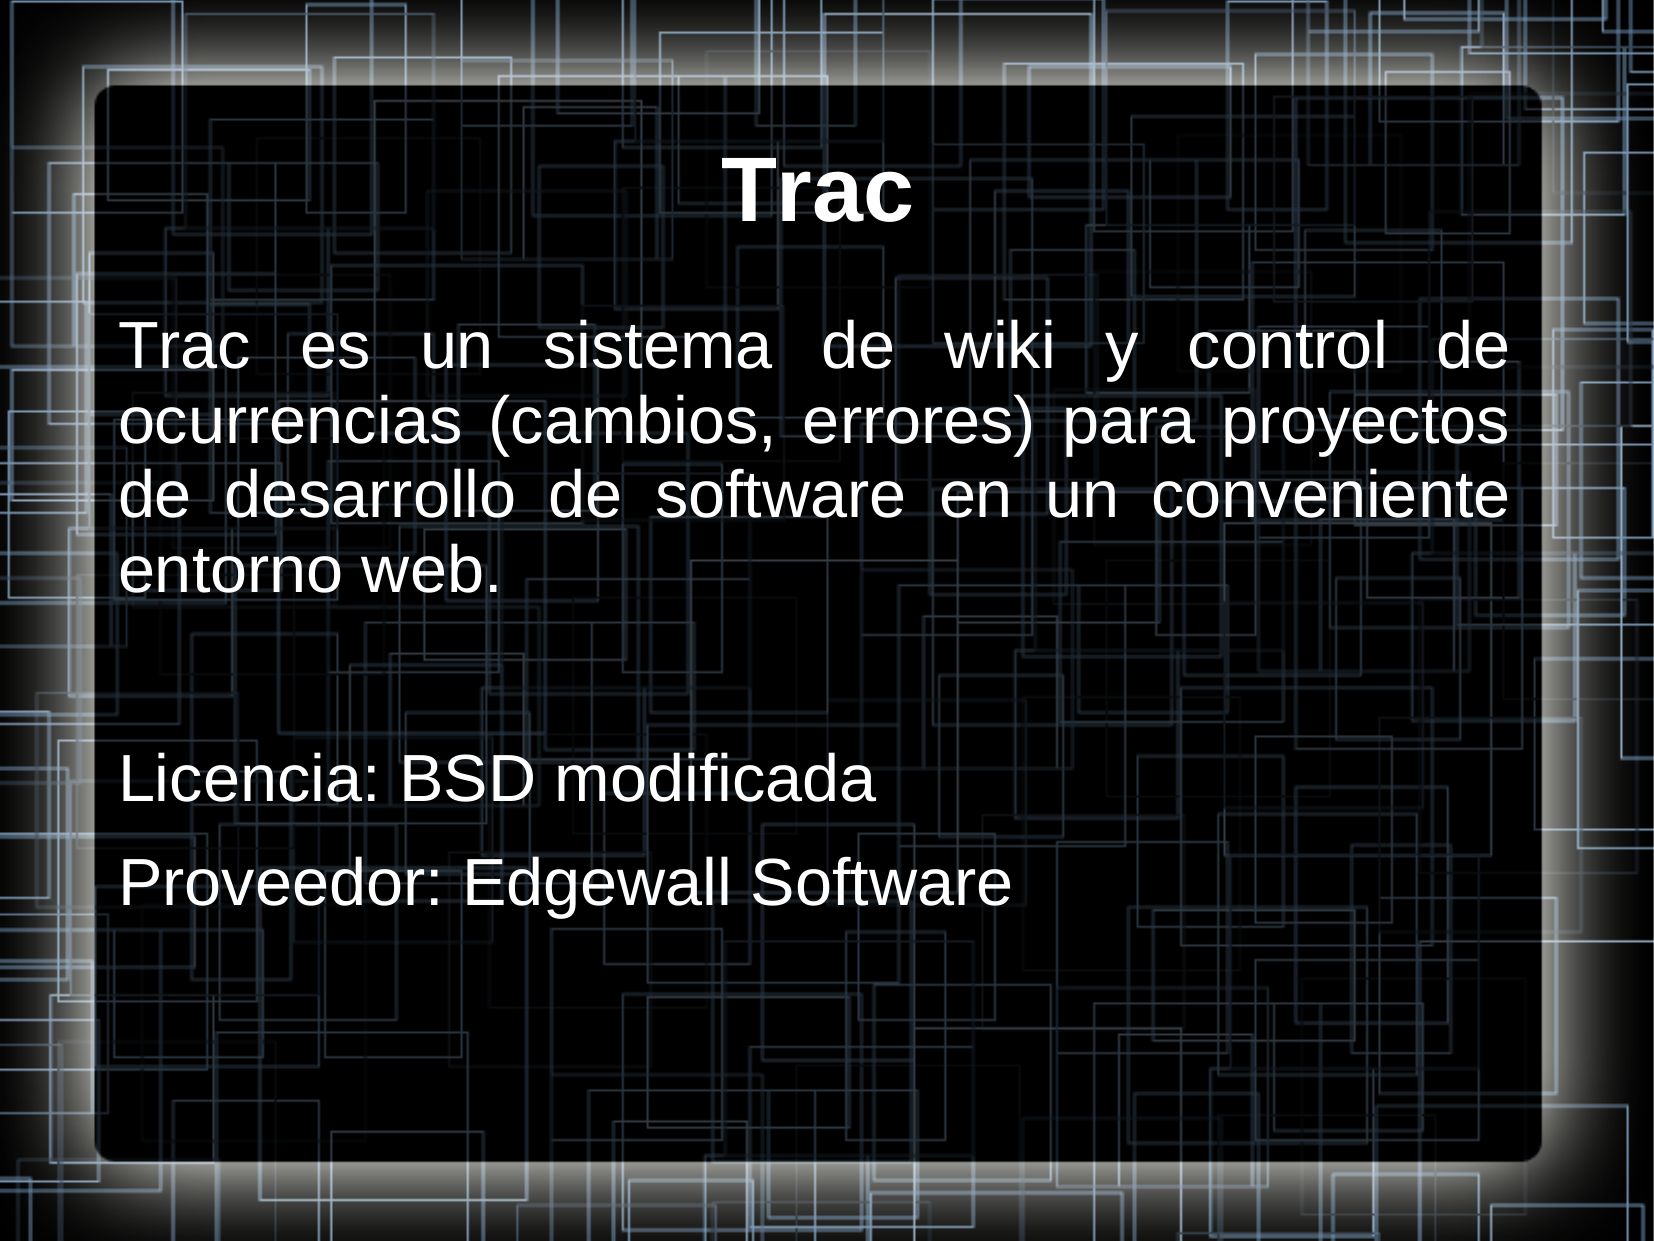

# Trac
Trac es un sistema de wiki y control de ocurrencias (cambios, errores) para proyectos de desarrollo de software en un conveniente entorno web.
Licencia: BSD modificada
Proveedor: Edgewall Software